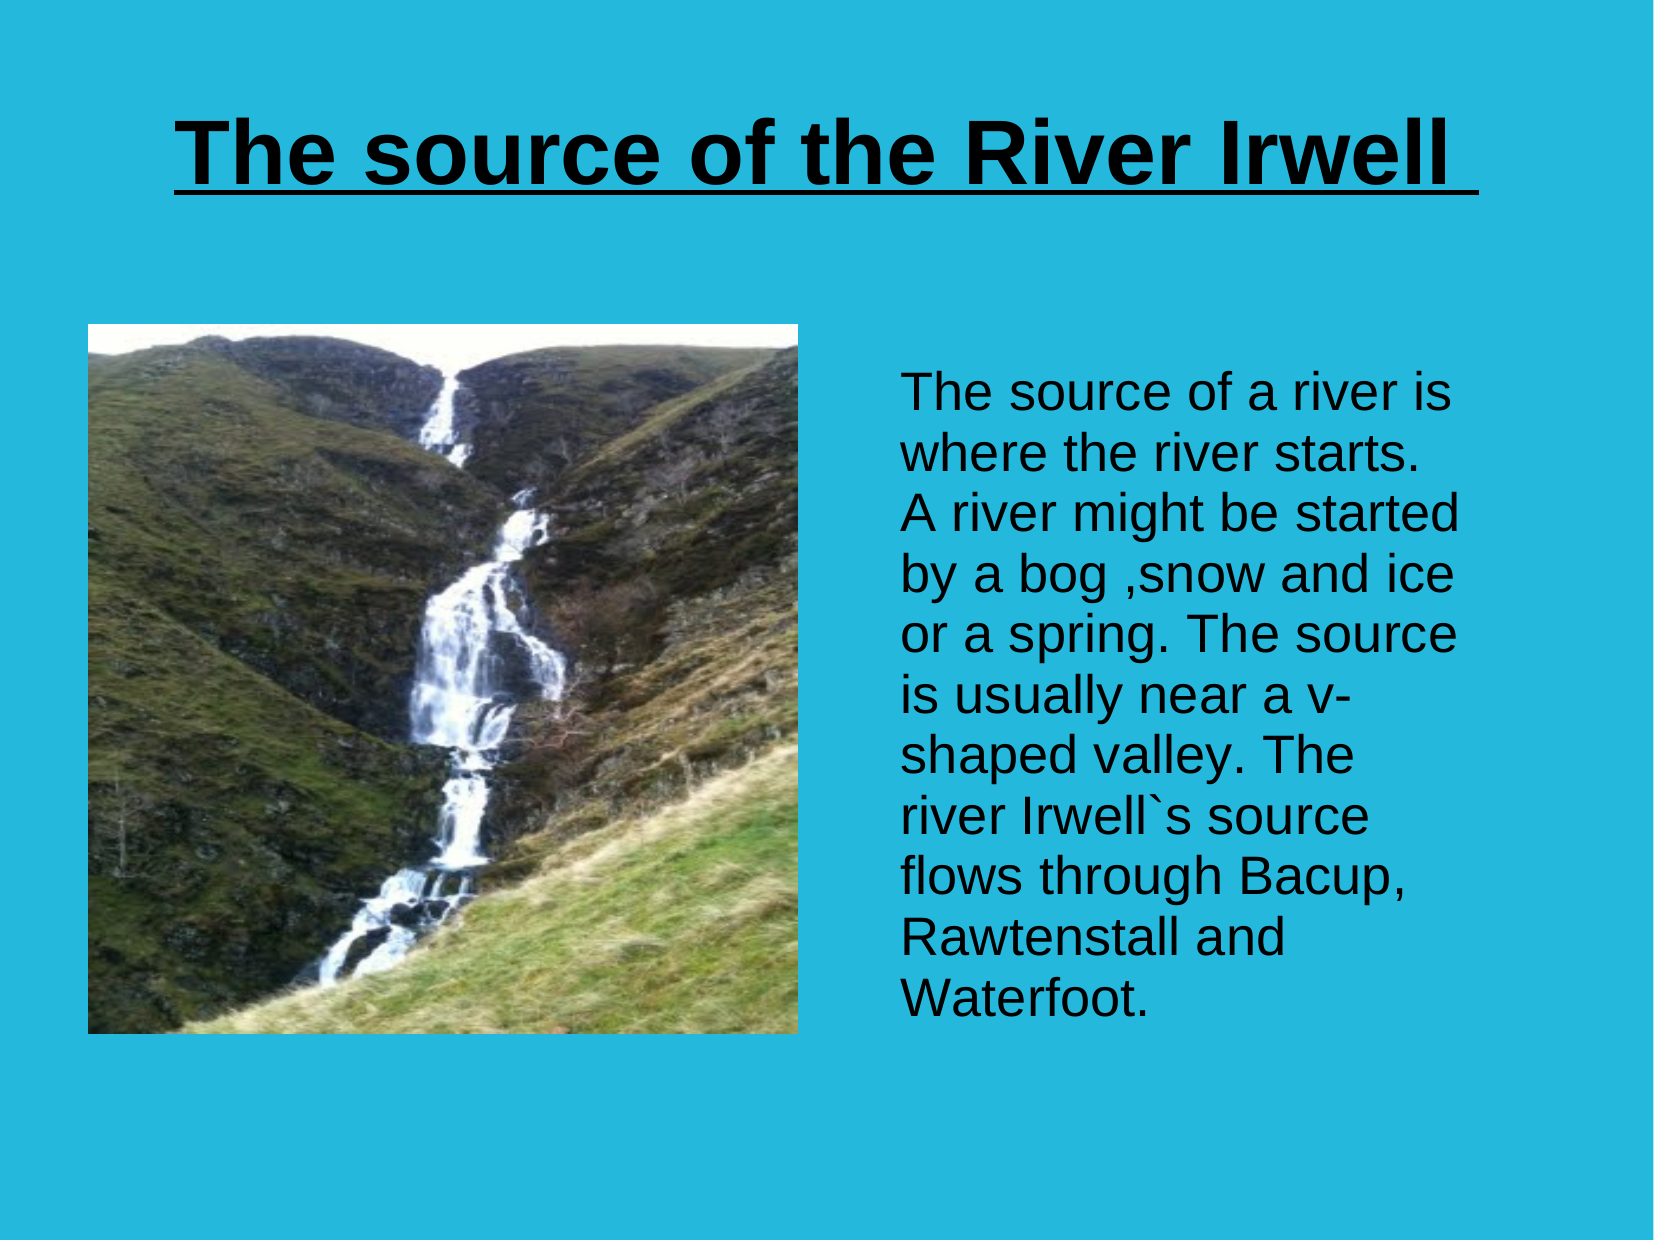

# The source of the River Irwell
The source of a river is where the river starts. A river might be started by a bog ,snow and ice or a spring. The source is usually near a v-shaped valley. The river Irwell`s source flows through Bacup, Rawtenstall and Waterfoot.